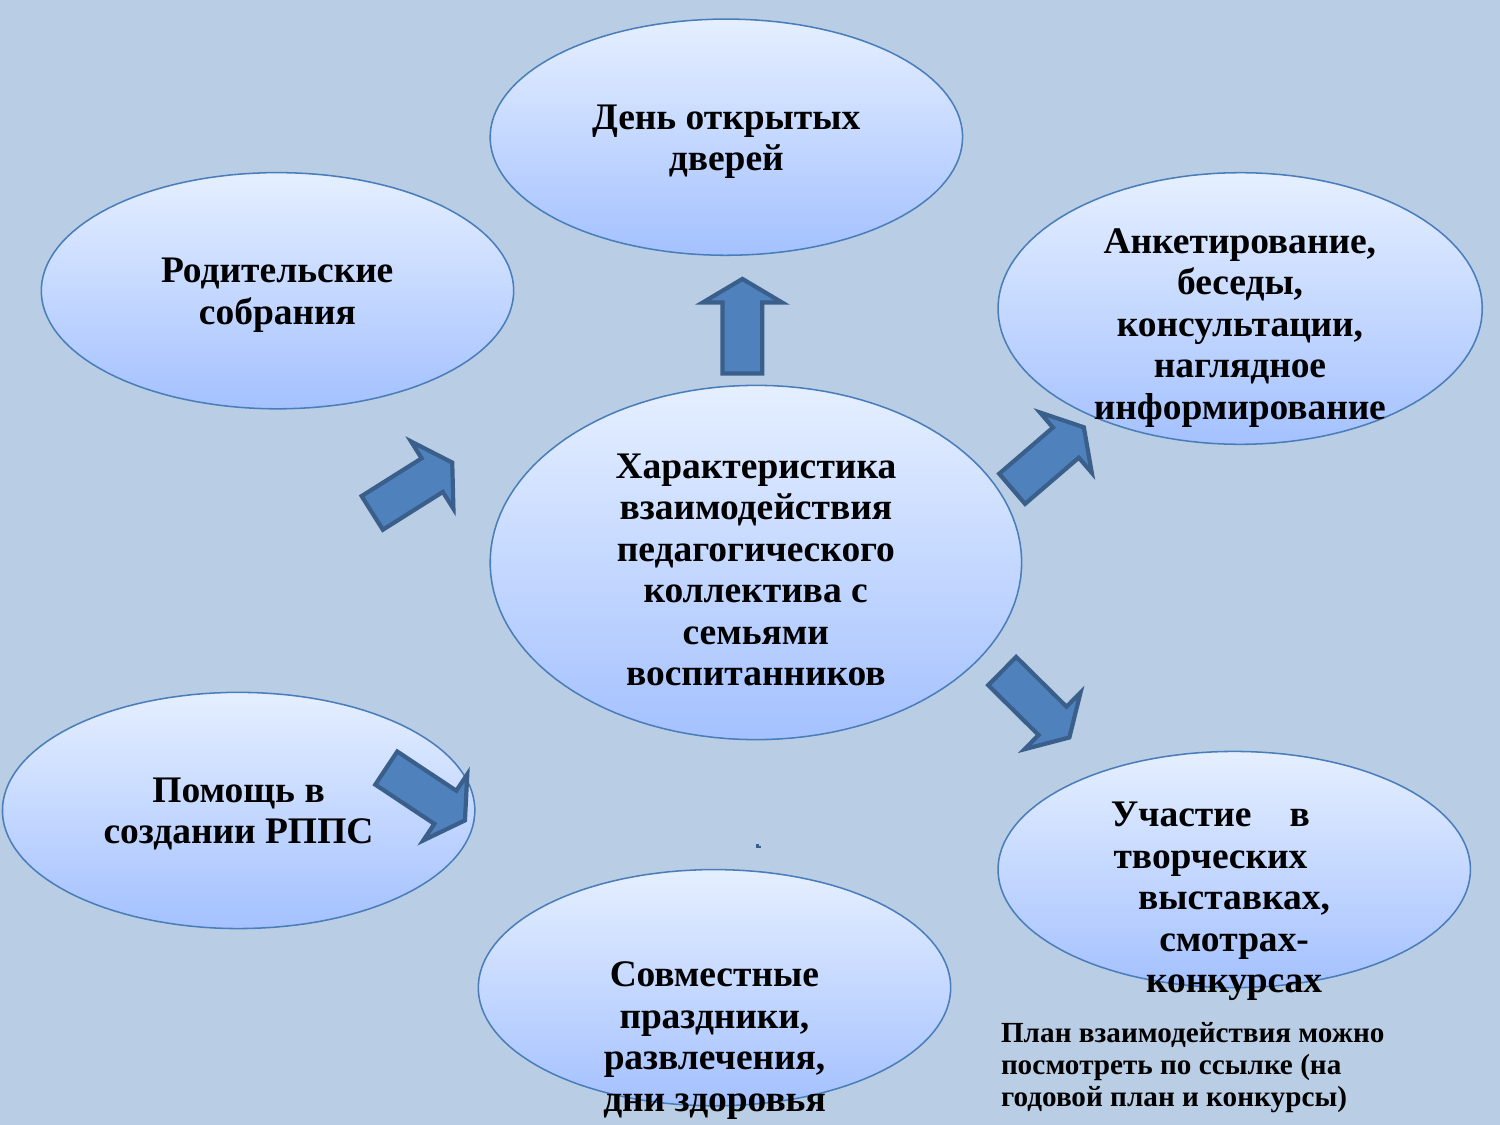

День открытых дверей
Родительские собрания
Анкетирование, беседы, консультации,
наглядное информирование
Характеристика
взаимодействия педагогического коллектива с семьями воспитанников
Помощь в создании РППС
Участие в творческих выставках, смотрах-конкурсах
Совместные праздники, развлечения,
дни здоровья
План взаимодействия можно посмотреть по ссылке (на годовой план и конкурсы)